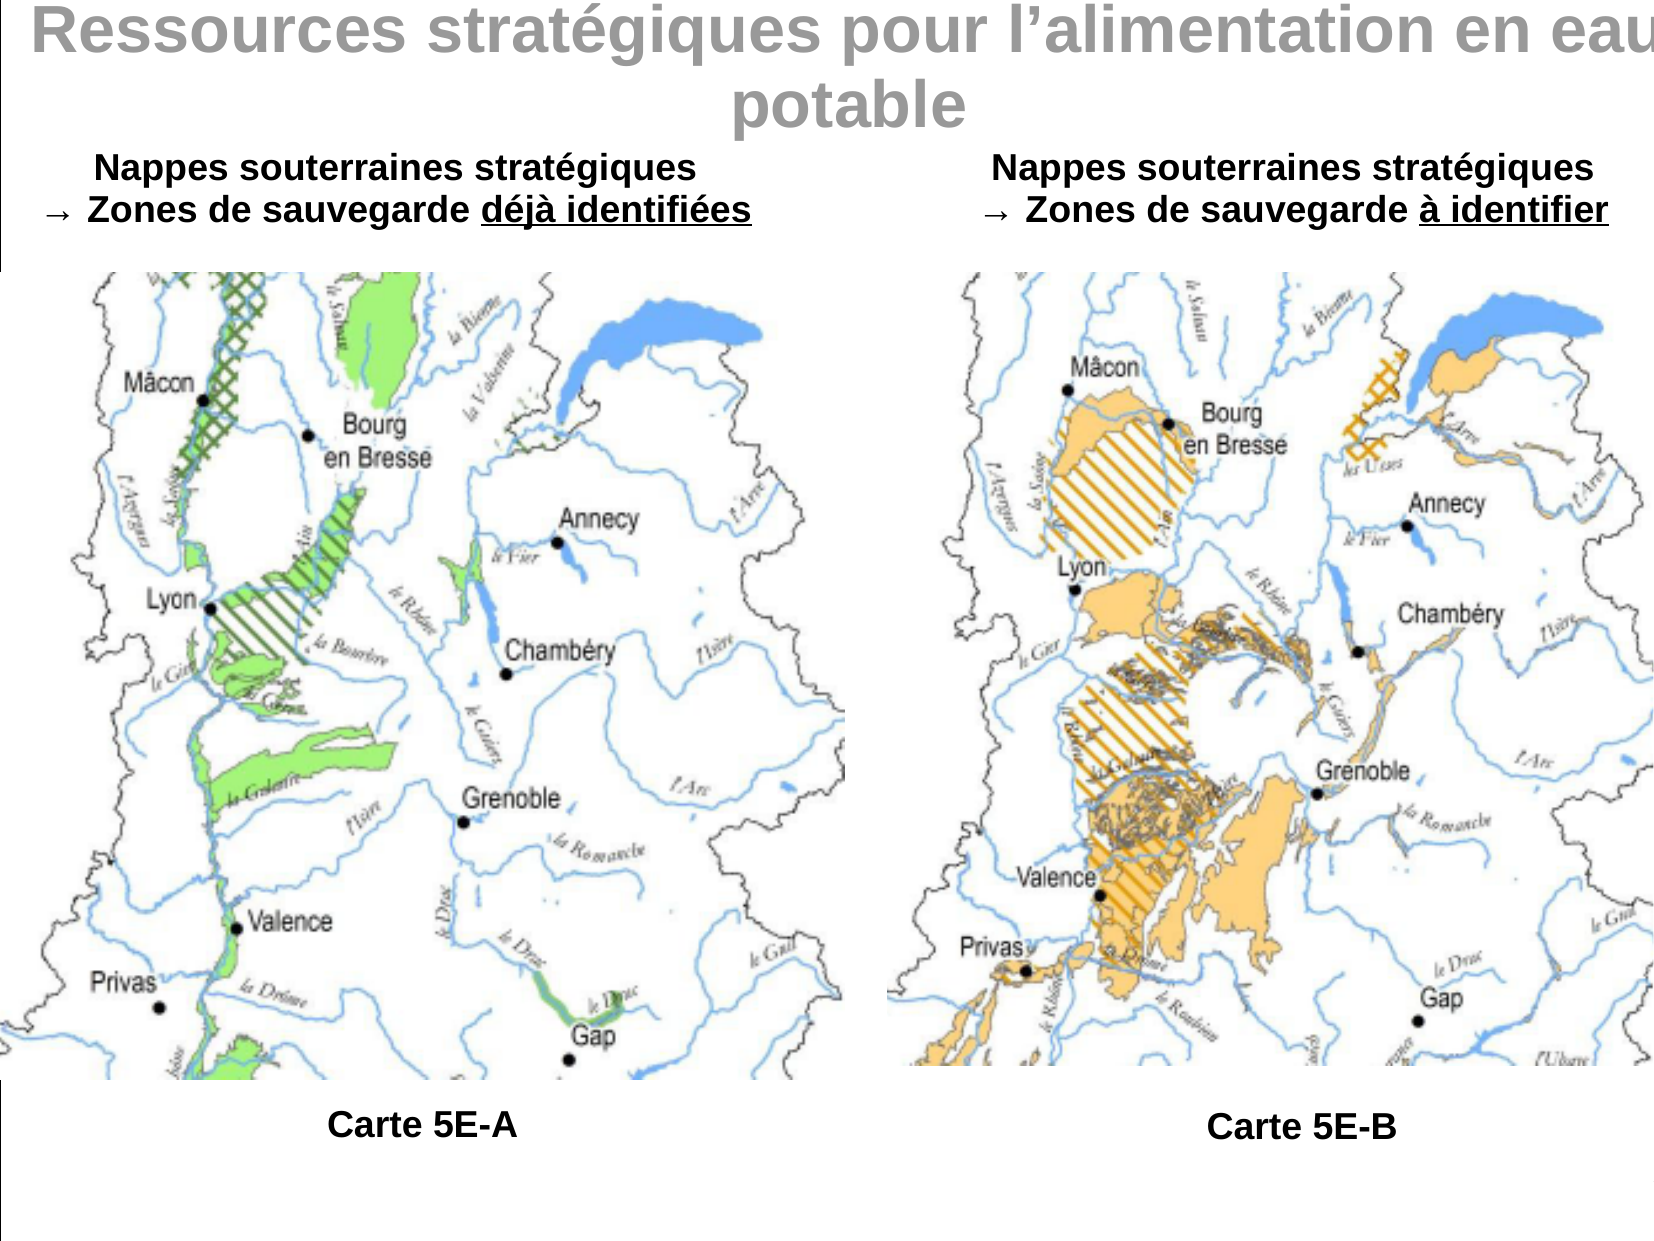

# Ressources stratégiques pour l’alimentation en eau potable
Nappes souterraines stratégiques
→ Zones de sauvegarde déjà identifiées
Nappes souterraines stratégiques
→ Zones de sauvegarde à identifier
Carte 5E-A
Carte 5E-B